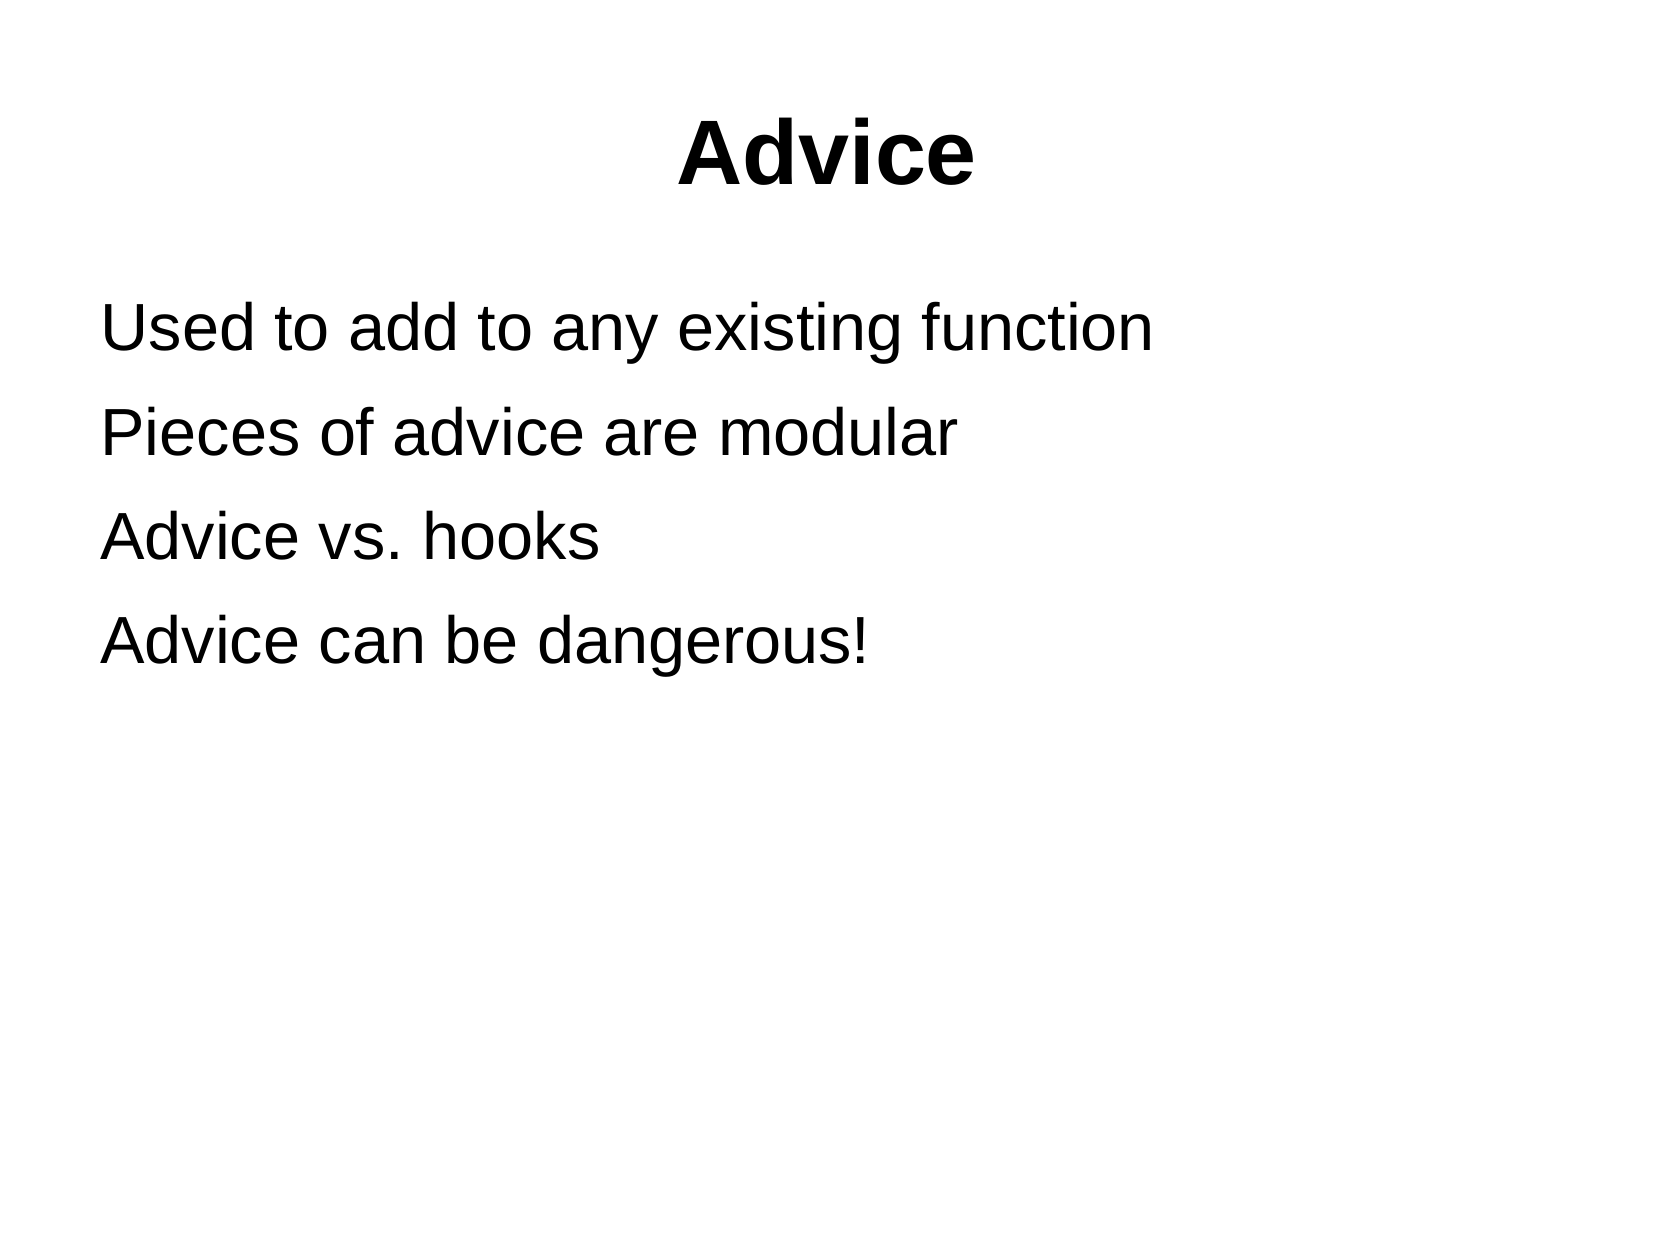

# Advice
Used to add to any existing function
Pieces of advice are modular
Advice vs. hooks
Advice can be dangerous!